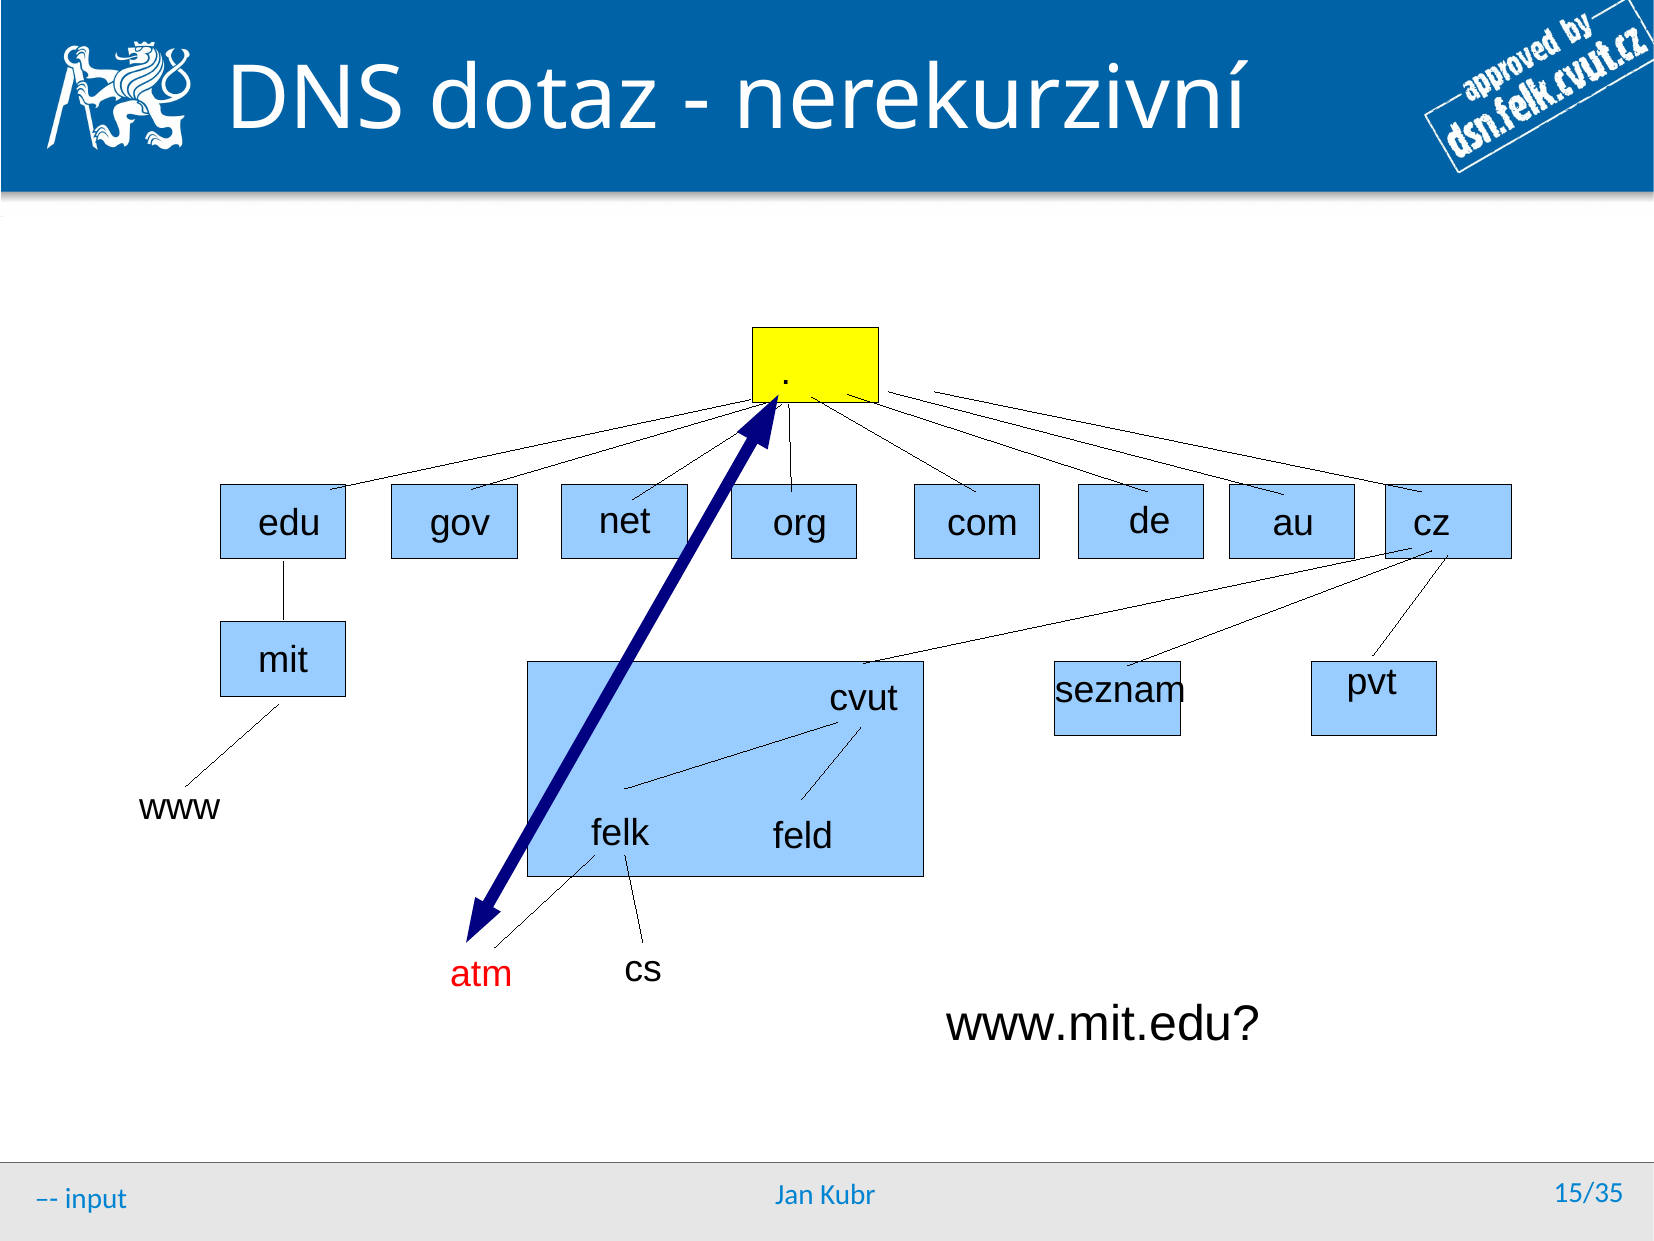

# DNS dotaz - nerekurzivní
.
net
de
edu
gov
org
cz
com
au
mit
pvt
seznam
cvut
www
felk
feld
cs
atm
www.mit.edu?
15
Jan Kubr
02/2006